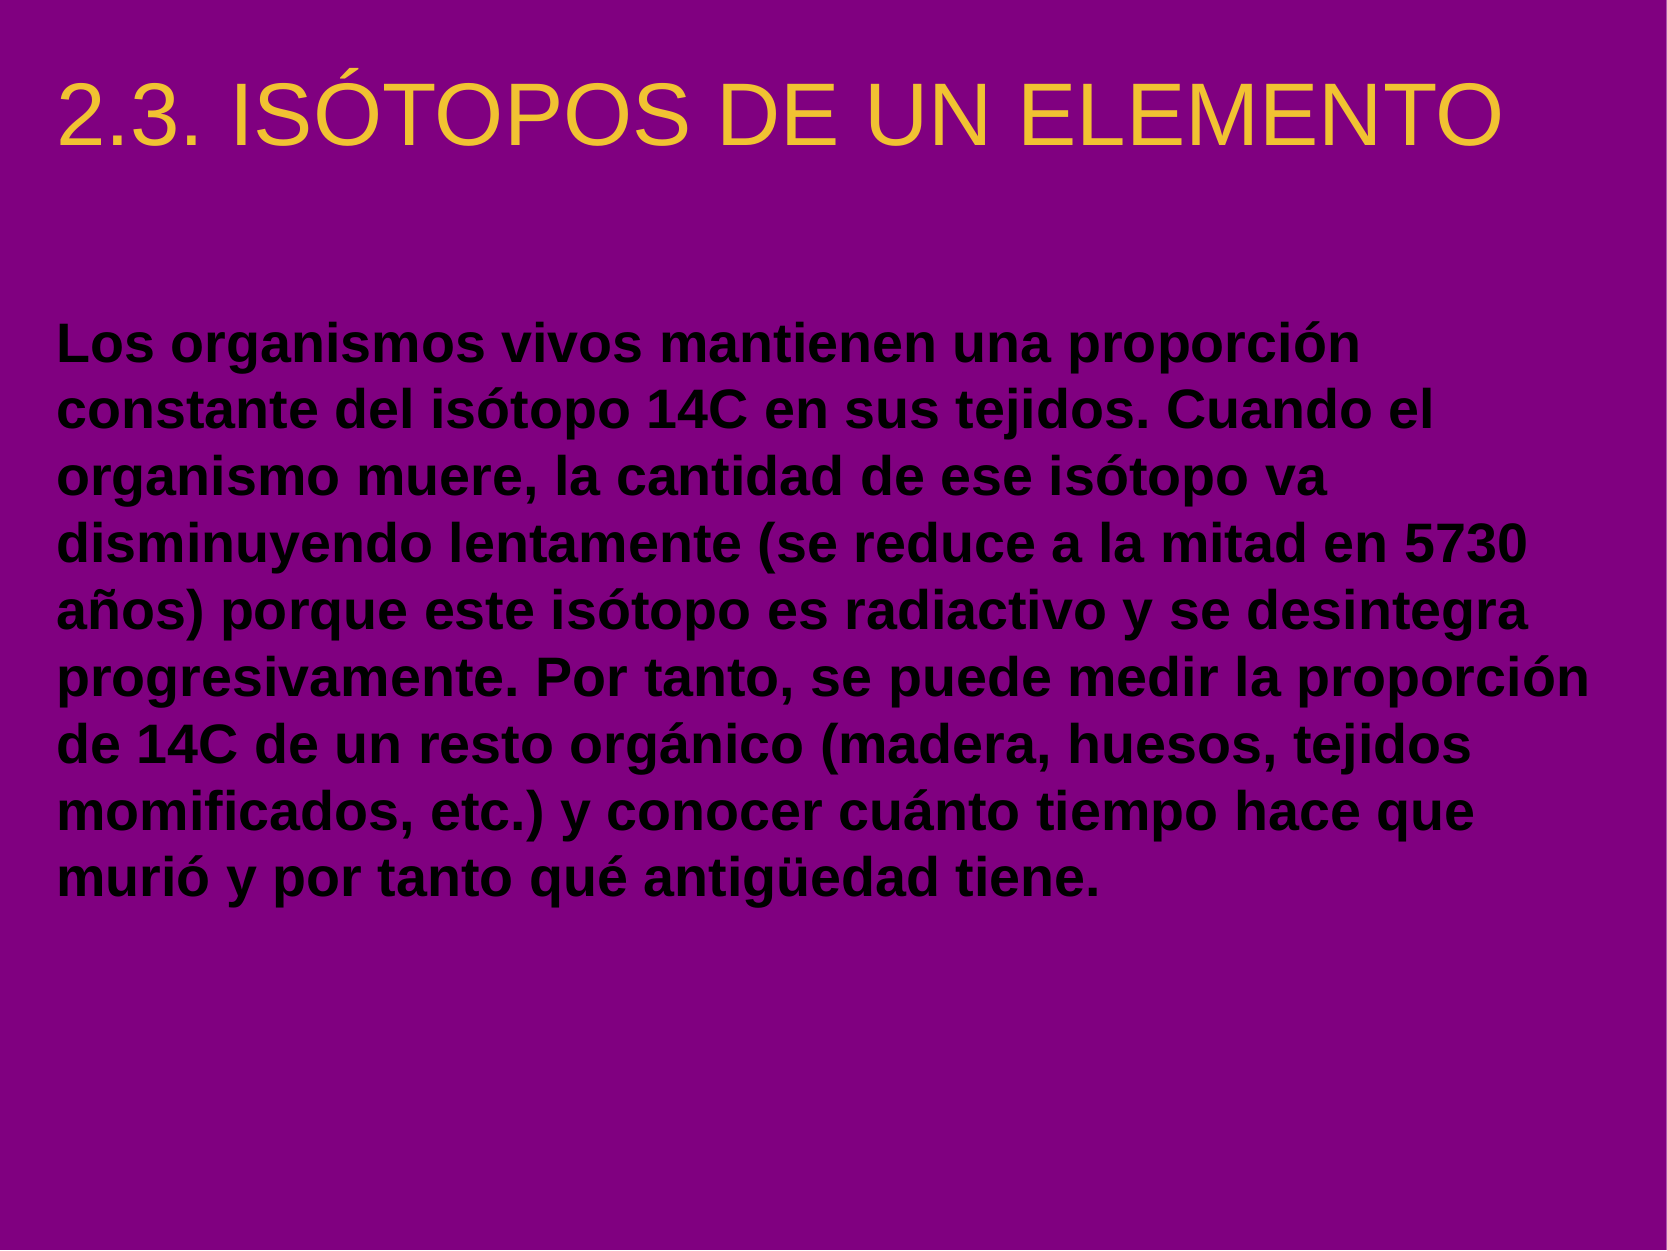

# 2.3. ISÓTOPOS DE UN ELEMENTO
Los organismos vivos mantienen una proporción constante del isótopo 14C en sus tejidos. Cuando el organismo muere, la cantidad de ese isótopo va disminuyendo lentamente (se reduce a la mitad en 5730 años) porque este isótopo es radiactivo y se desintegra progresivamente. Por tanto, se puede medir la proporción de 14C de un resto orgánico (madera, huesos, tejidos momificados, etc.) y conocer cuánto tiempo hace que murió y por tanto qué antigüedad tiene.